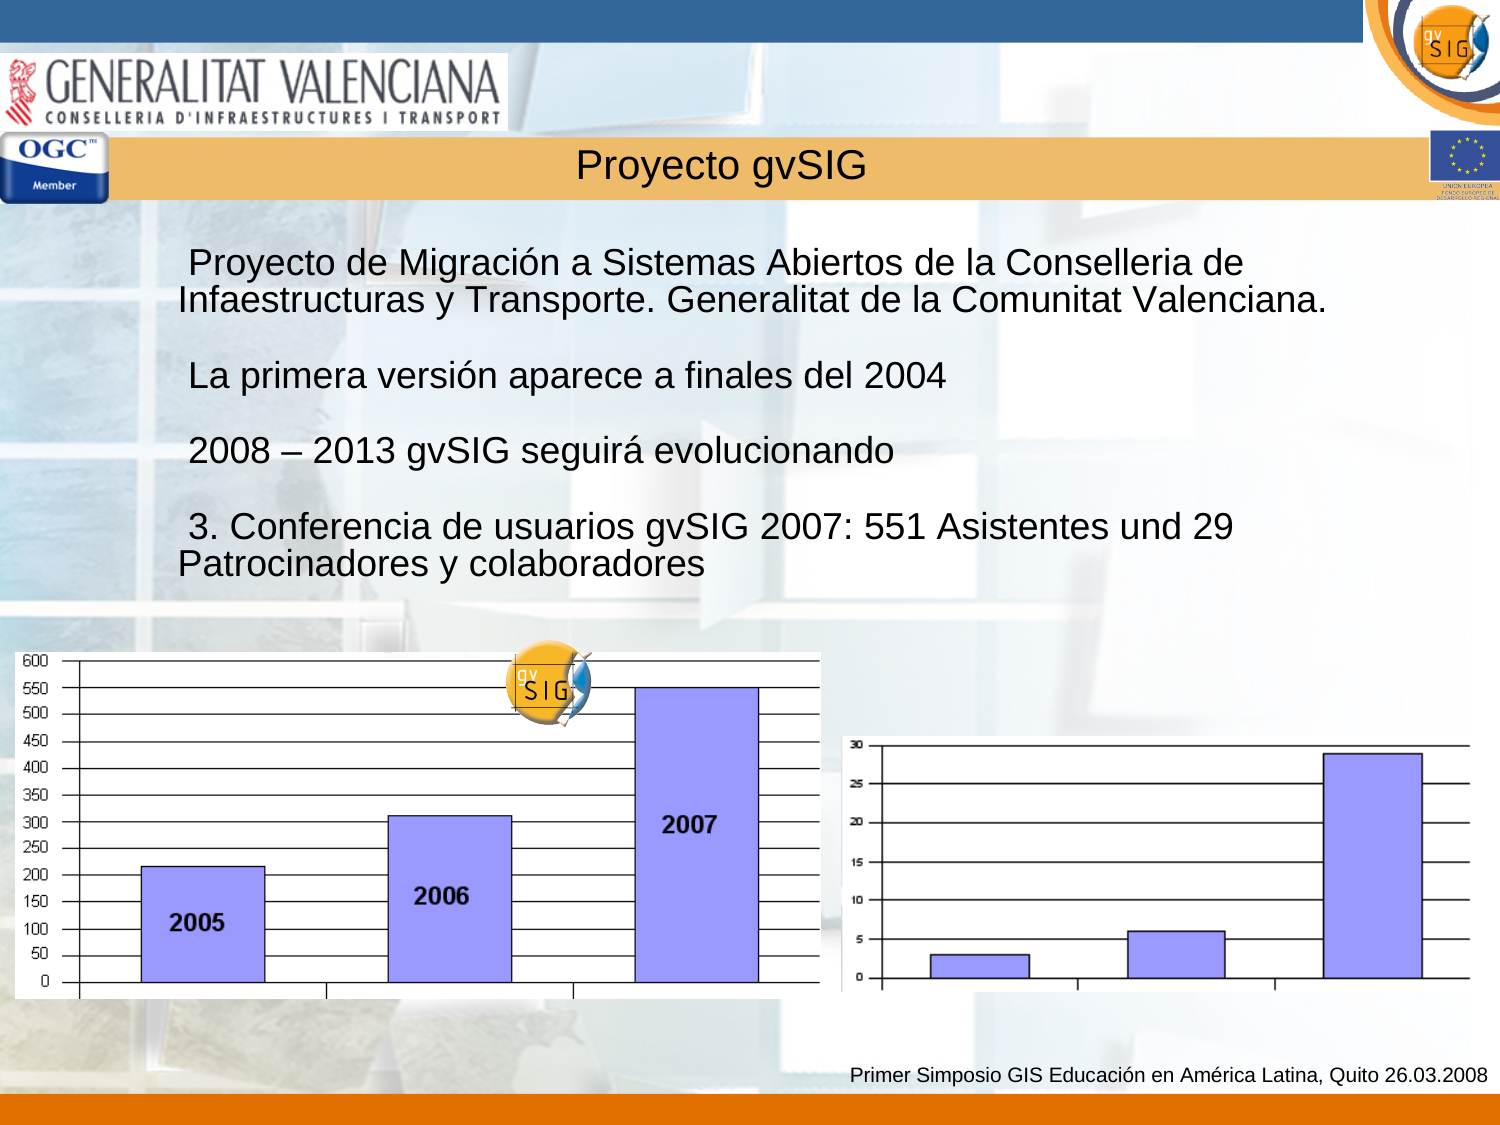

Proyecto gvSIG
 Proyecto de Migración a Sistemas Abiertos de la Conselleria de Infaestructuras y Transporte. Generalitat de la Comunitat Valenciana.
 La primera versión aparece a finales del 2004
 2008 – 2013 gvSIG seguirá evolucionando
 3. Conferencia de usuarios gvSIG 2007: 551 Asistentes und 29 Patrocinadores y colaboradores